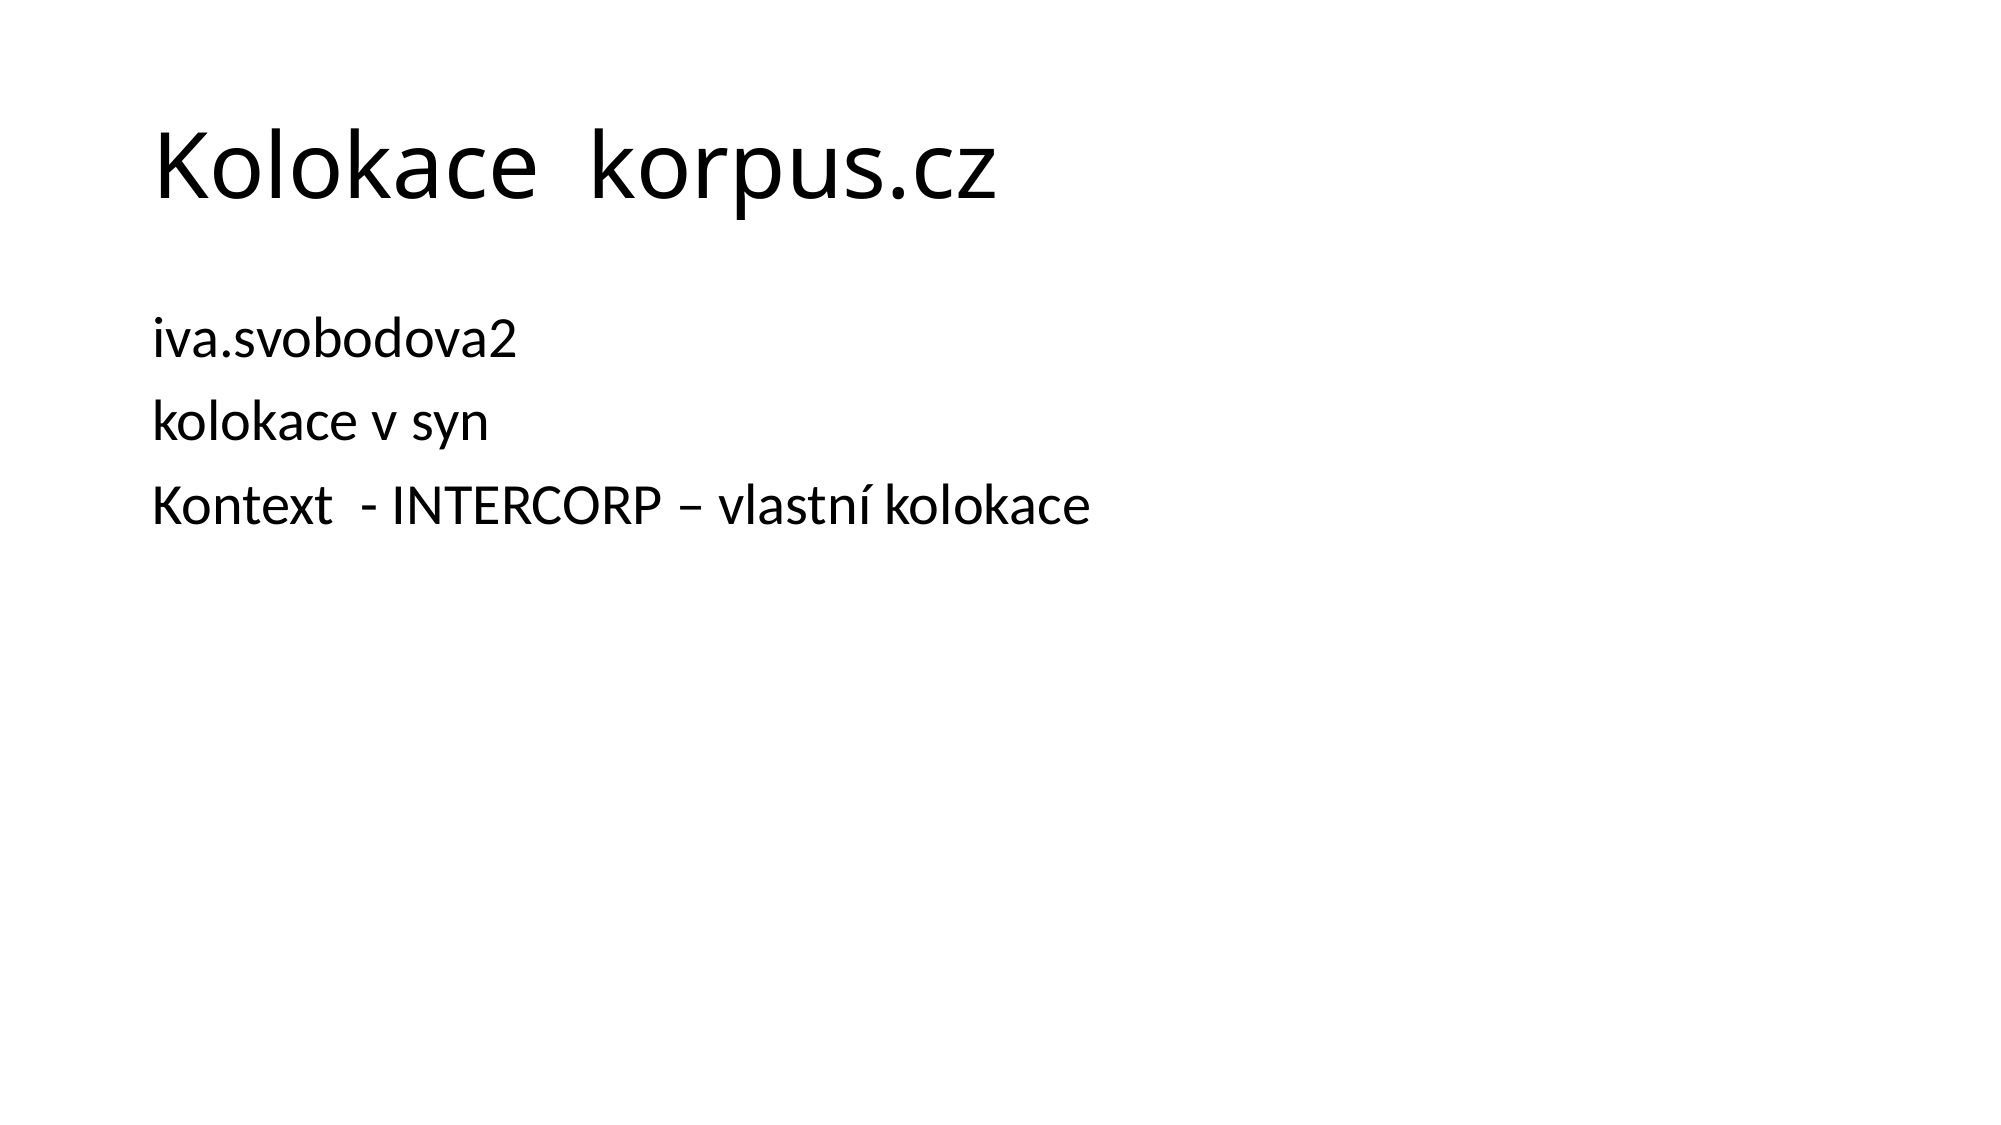

# Kolokace korpus.cz
iva.svobodova2
kolokace v syn
Kontext - INTERCORP – vlastní kolokace